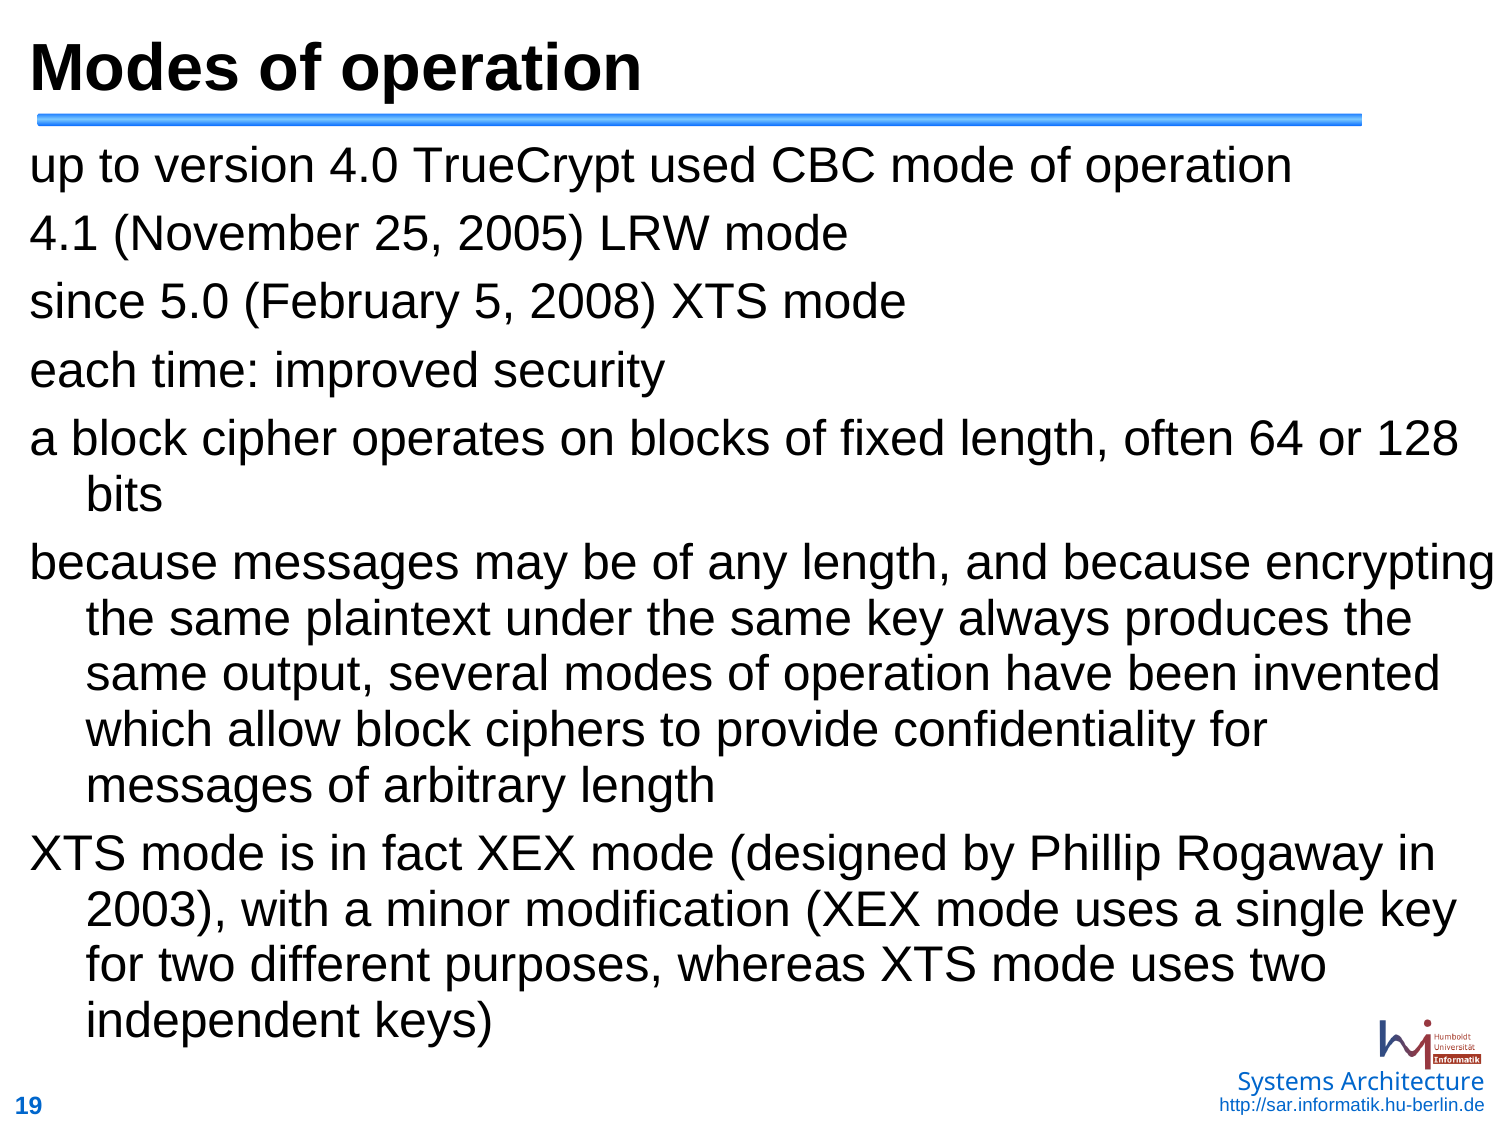

# Modes of operation
up to version 4.0 TrueCrypt used CBC mode of operation
4.1 (November 25, 2005) LRW mode
since 5.0 (February 5, 2008) XTS mode
each time: improved security
a block cipher operates on blocks of fixed length, often 64 or 128 bits
because messages may be of any length, and because encrypting the same plaintext under the same key always produces the same output, several modes of operation have been invented which allow block ciphers to provide confidentiality for messages of arbitrary length
XTS mode is in fact XEX mode (designed by Phillip Rogaway in 2003), with a minor modification (XEX mode uses a single key for two different purposes, whereas XTS mode uses two independent keys)